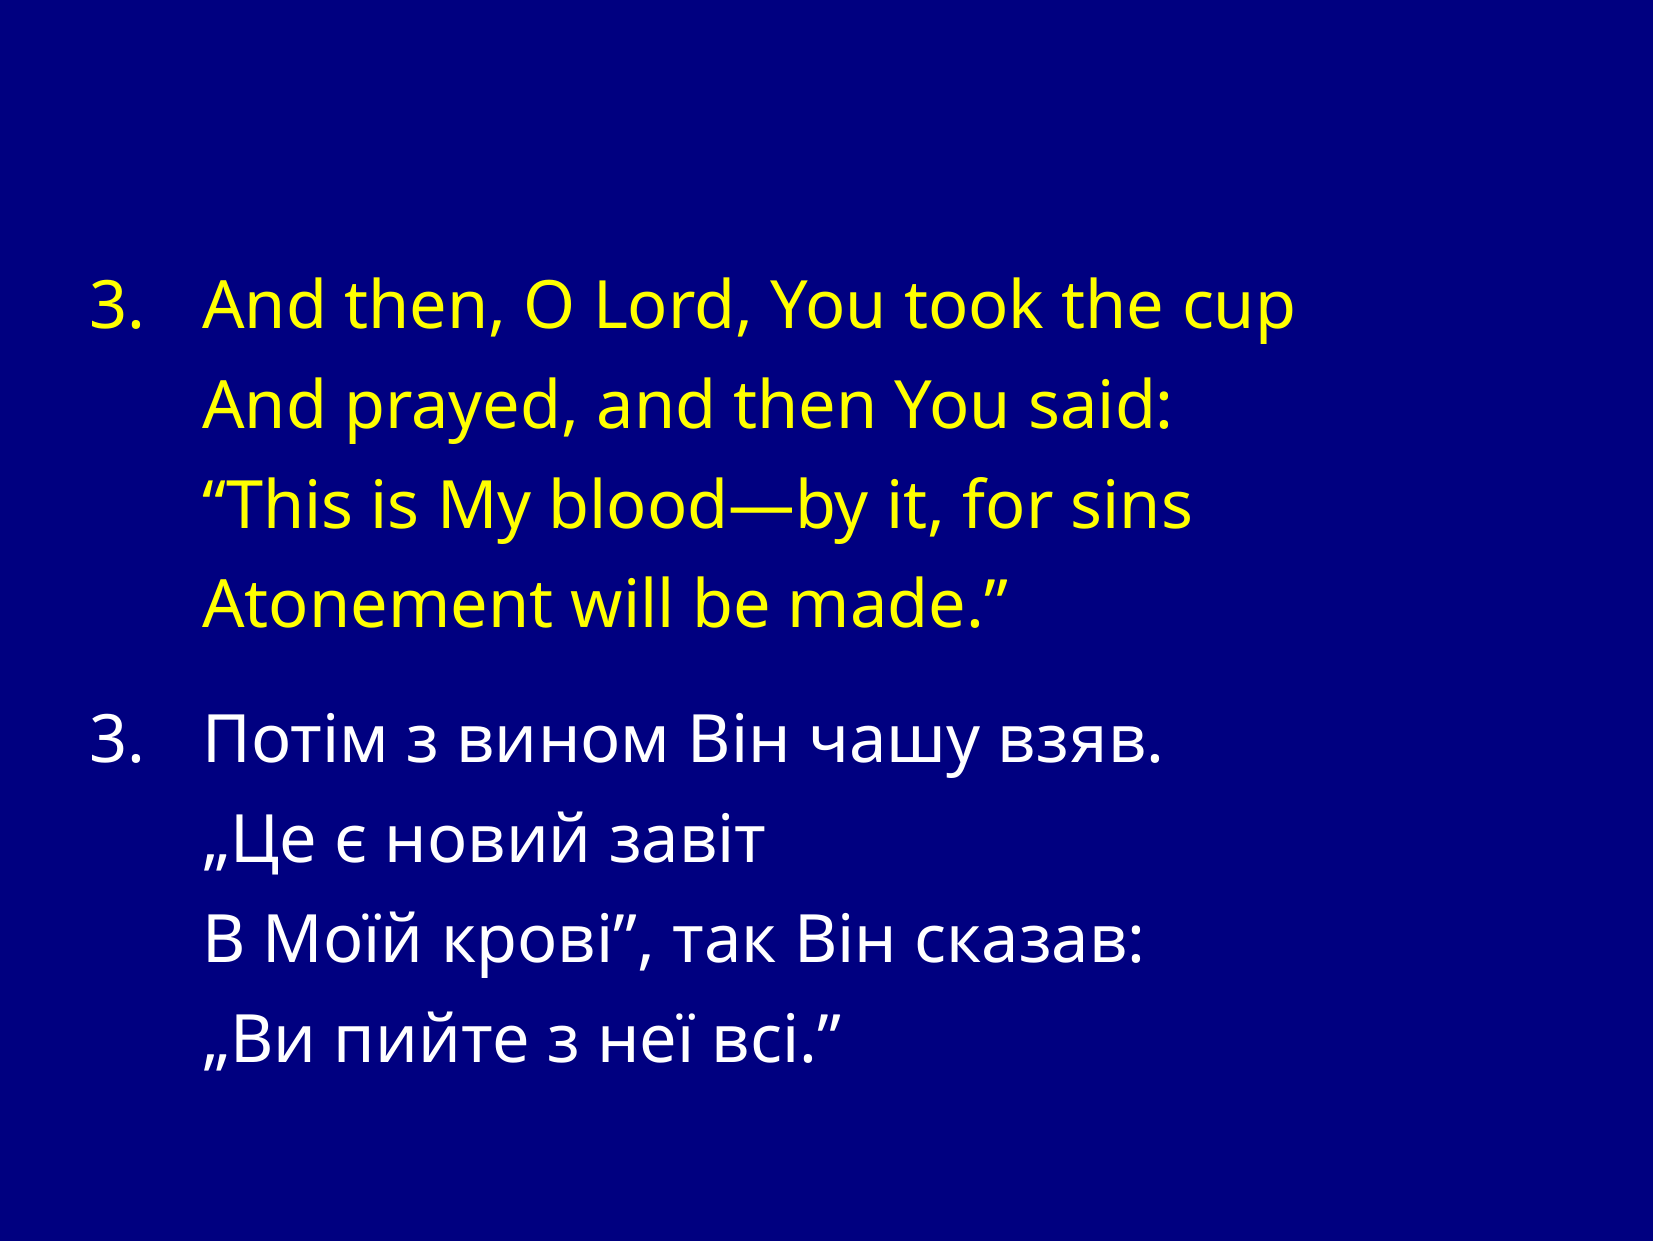

3.	And then, O Lord, You took the cup
	And prayed, and then You said:
	“This is My blood—by it, for sins
	Atonement will be made.”
3.	Потім з вином Він чашу взяв.
	„Це є новий завіт
	В Моїй крові”, так Він сказав:
	„Ви пийте з неї всі.”